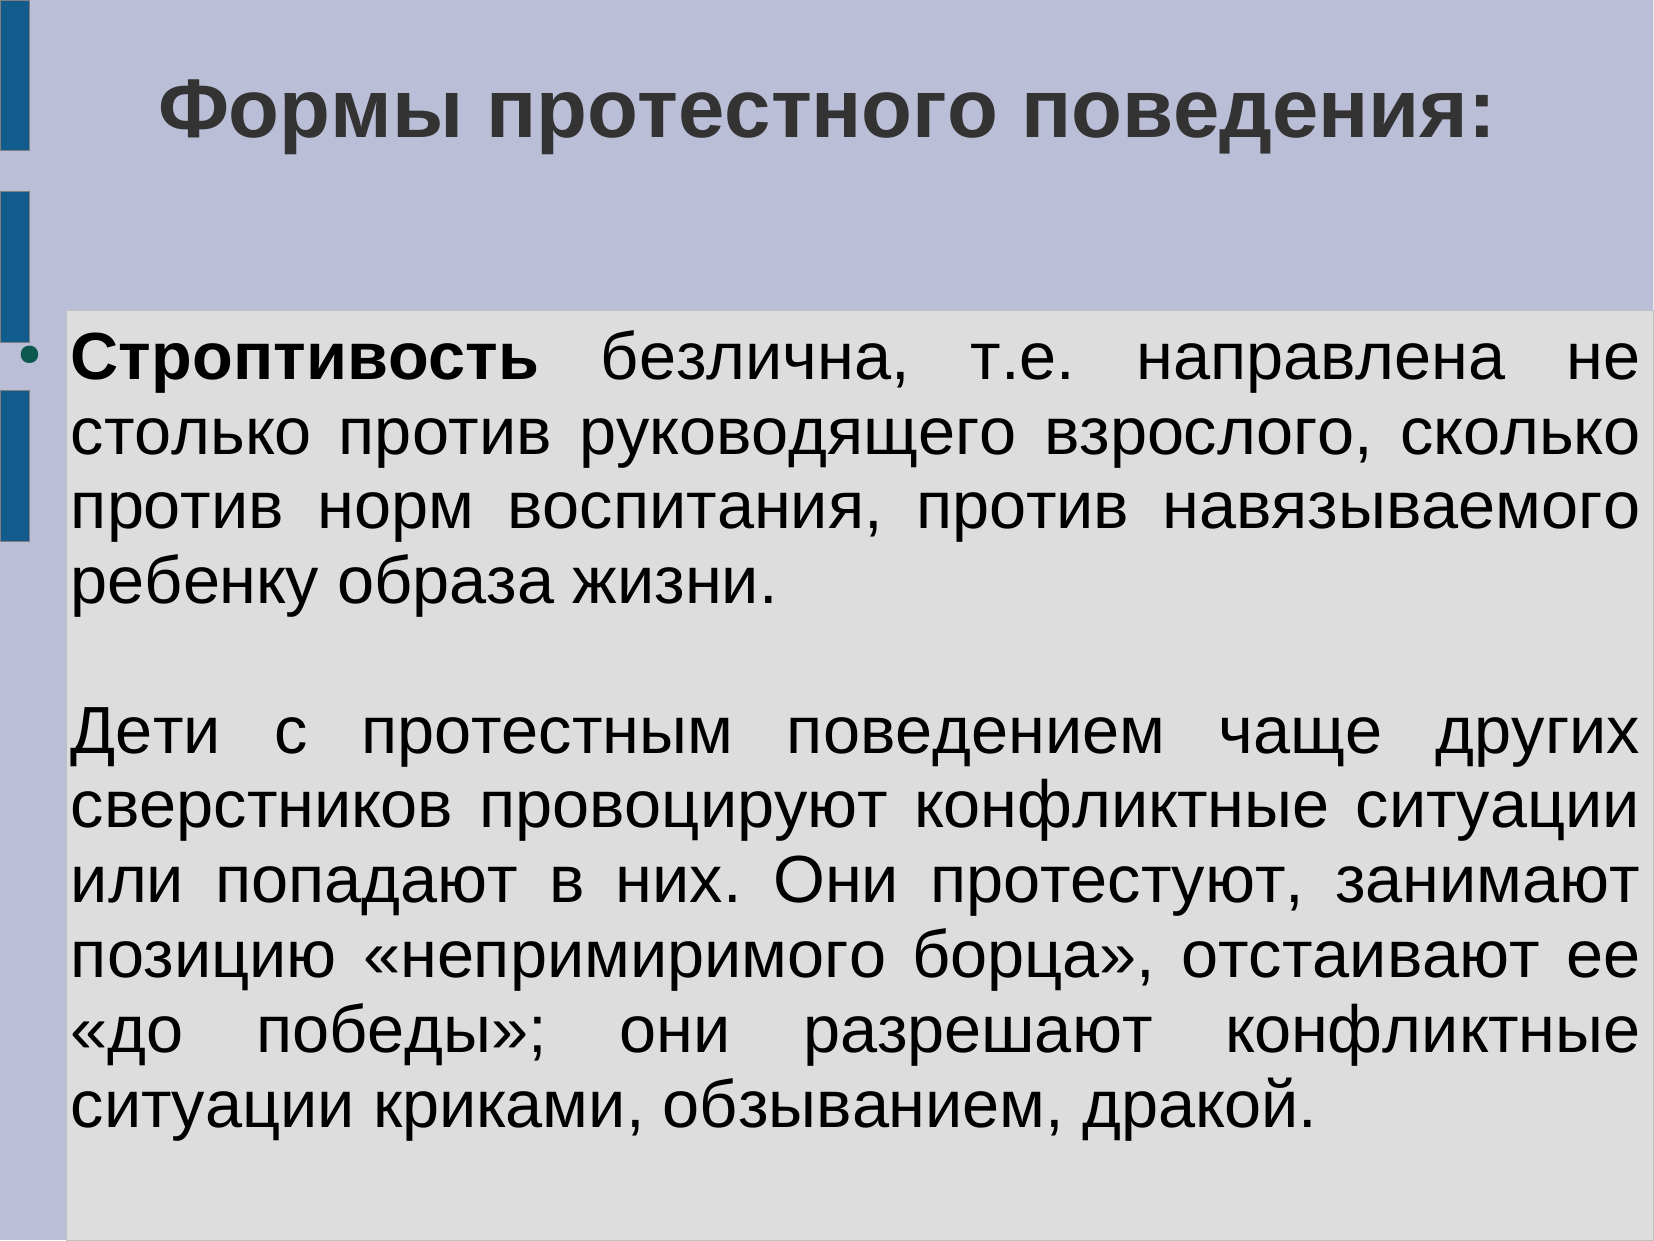

# Формы протестного поведения:
Строптивость безлична, т.е. направлена не столько против руководящего взрослого, сколько против норм воспитания, против навязываемого ребенку образа жизни.
Дети с протестным поведением чаще других сверстников провоцируют конфликтные ситуации или попадают в них. Они протестуют, занимают позицию «непримиримого борца», отстаивают ее «до победы»; они разрешают конфликтные ситуации криками, обзыванием, дракой.